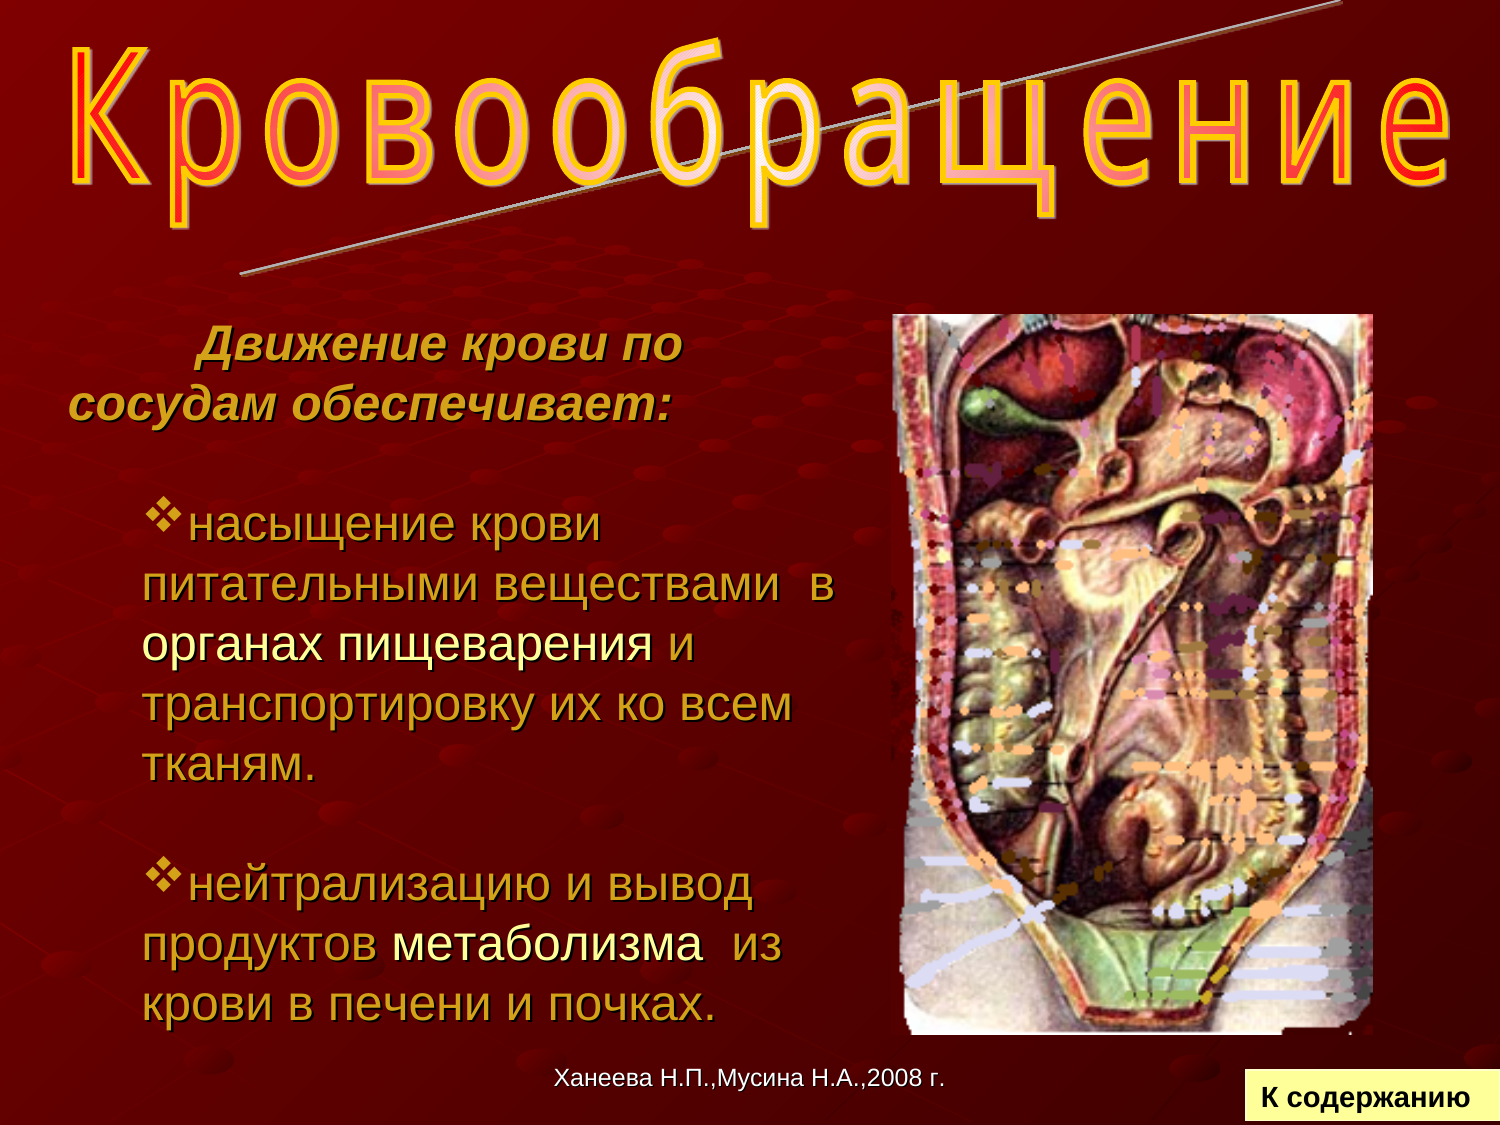

Кровообращение
Кровообращение
 Движение крови по сосудам обеспечивает:
насыщение крови питательными веществами в органах пищеварения и транспортировку их ко всем тканям.
нейтрализацию и вывод продуктов метаболизма из крови в печени и почках.
Ханеева Н.П.,Мусина Н.А.,2008 г.
К содержанию